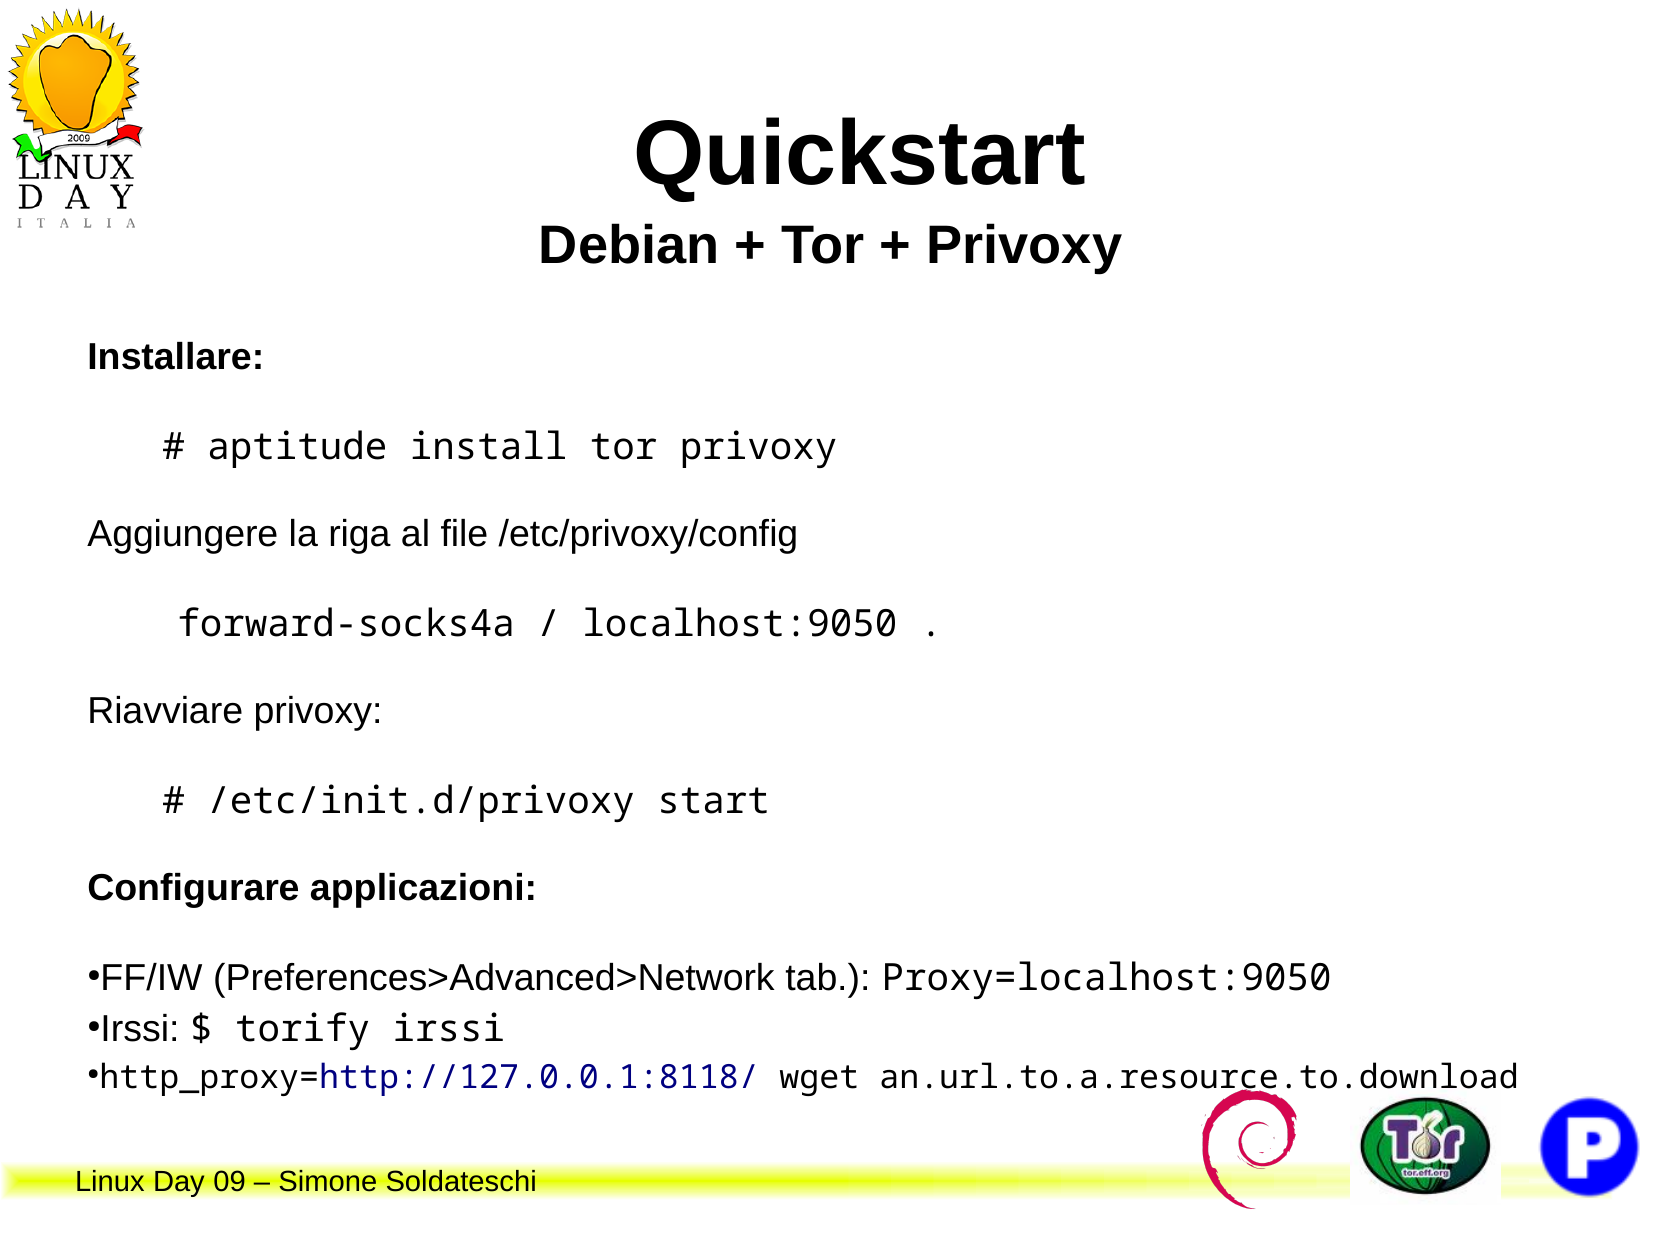

# Quickstart
Debian + Tor + Privoxy
Installare:
	# aptitude install tor privoxy
Aggiungere la riga al file /etc/privoxy/config
 forward-socks4a / localhost:9050 .
Riavviare privoxy:
	# /etc/init.d/privoxy start
Configurare applicazioni:
FF/IW (Preferences>Advanced>Network tab.): Proxy=localhost:9050
Irssi: $ torify irssi
http_proxy=http://127.0.0.1:8118/ wget an.url.to.a.resource.to.download